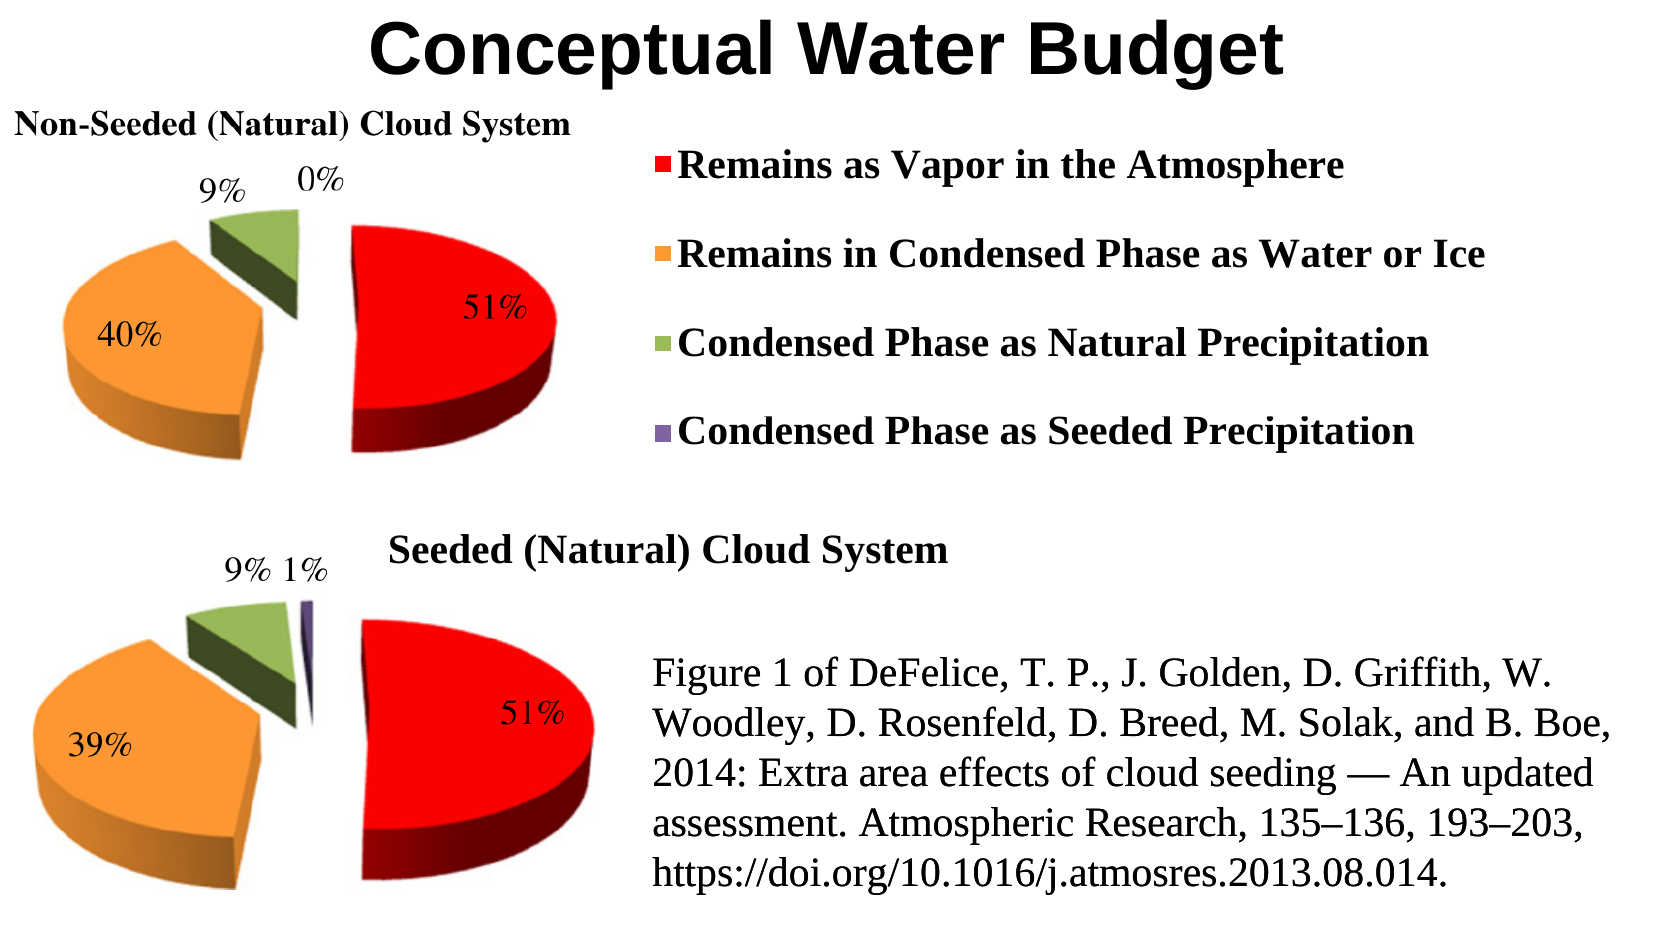

# Conceptual Water Budget
Remains as Vapor in the Atmosphere
Remains in Condensed Phase as Water or Ice
Condensed Phase as Natural Precipitation
Condensed Phase as Seeded Precipitation
Seeded (Natural) Cloud System
Figure 1 of DeFelice, T. P., J. Golden, D. Griffith, W. Woodley, D. Rosenfeld, D. Breed, M. Solak, and B. Boe, 2014: Extra area effects of cloud seeding — An updated assessment. Atmospheric Research, 135–136, 193–203, https://doi.org/10.1016/j.atmosres.2013.08.014.
Figure 1 of DeFelice, T. P., J. Golden, D. Griffith, W. Woodley, D. Rosenfeld, D. Breed, M. Solak, and B. Boe, 2014: Extra area effects of cloud seeding — An updated assessment. Atmospheric Research, 135–136, 193–203, https://doi.org/10.1016/j.atmosres.2013.08.014.